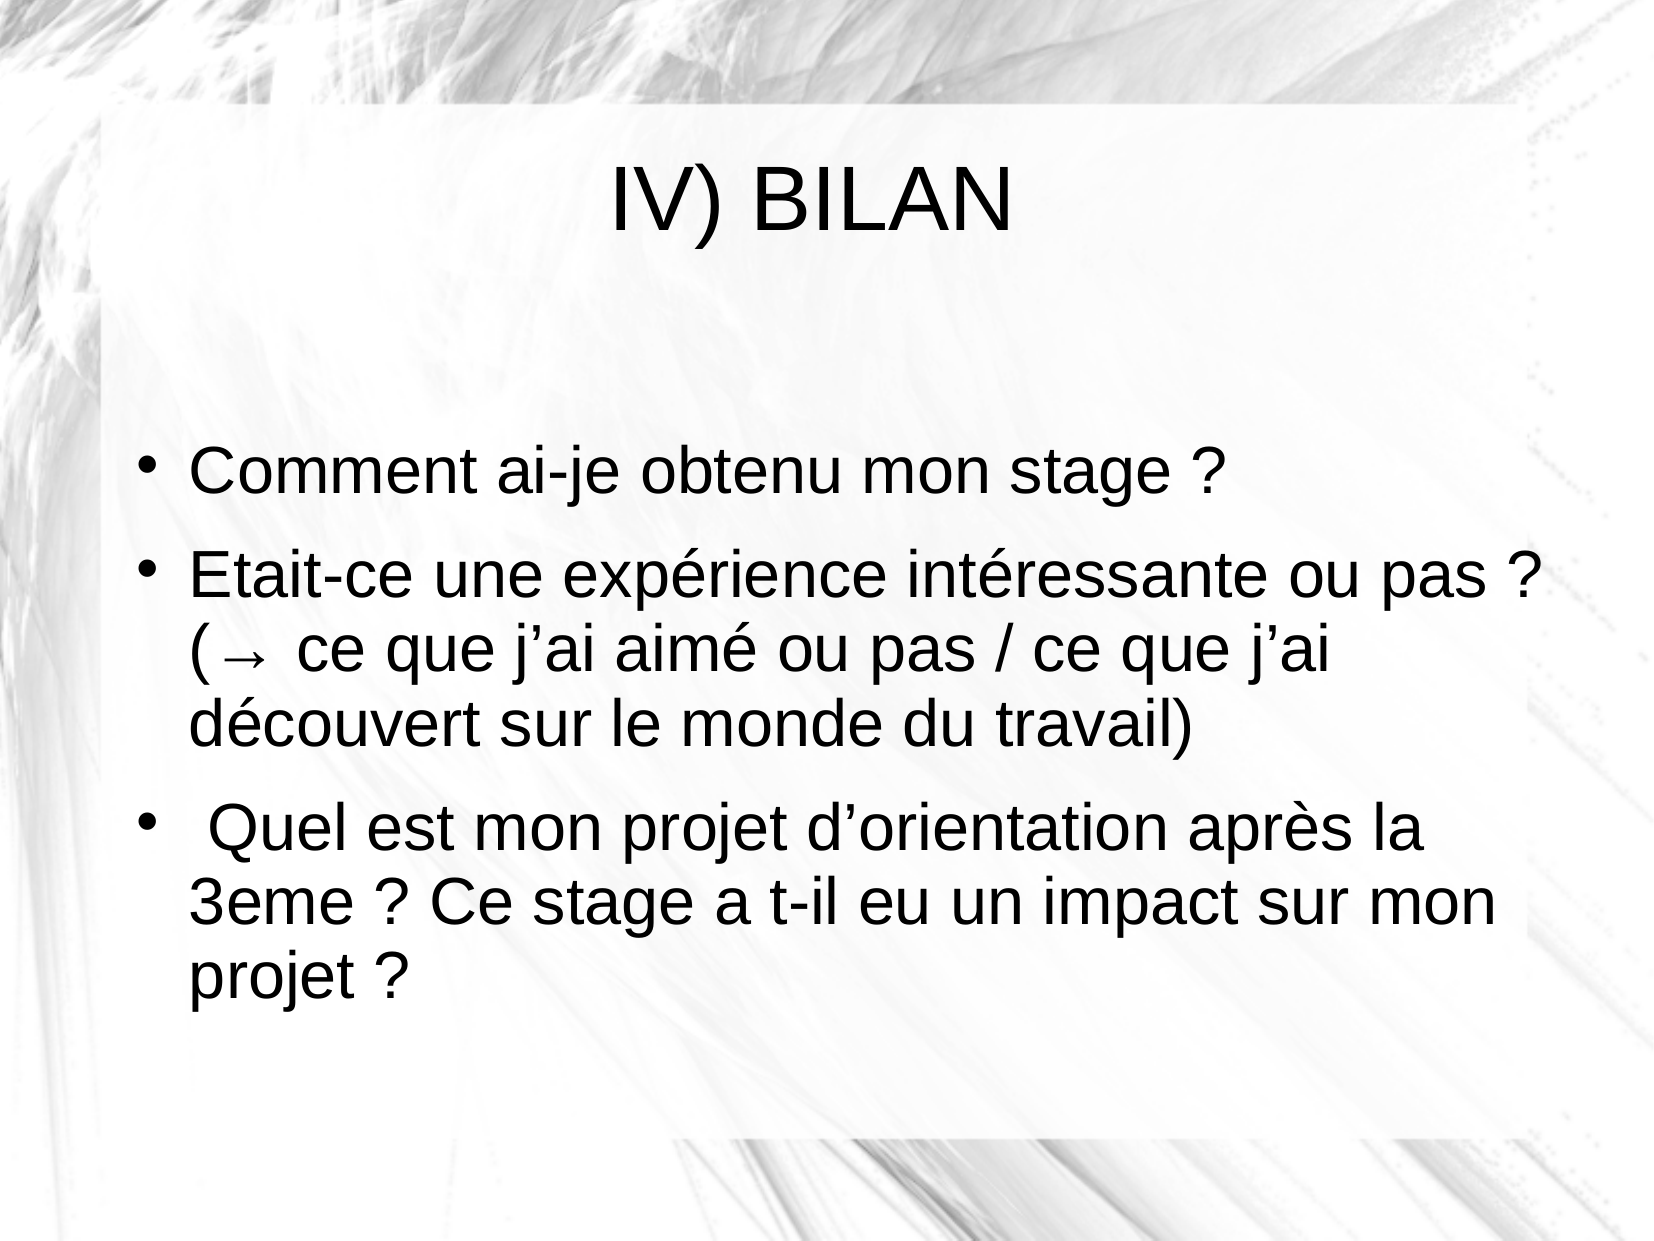

IV) BILAN
Comment ai-je obtenu mon stage ?
Etait-ce une expérience intéressante ou pas ? (→ ce que j’ai aimé ou pas / ce que j’ai découvert sur le monde du travail)
 Quel est mon projet d’orientation après la 3eme ? Ce stage a t-il eu un impact sur mon projet ?